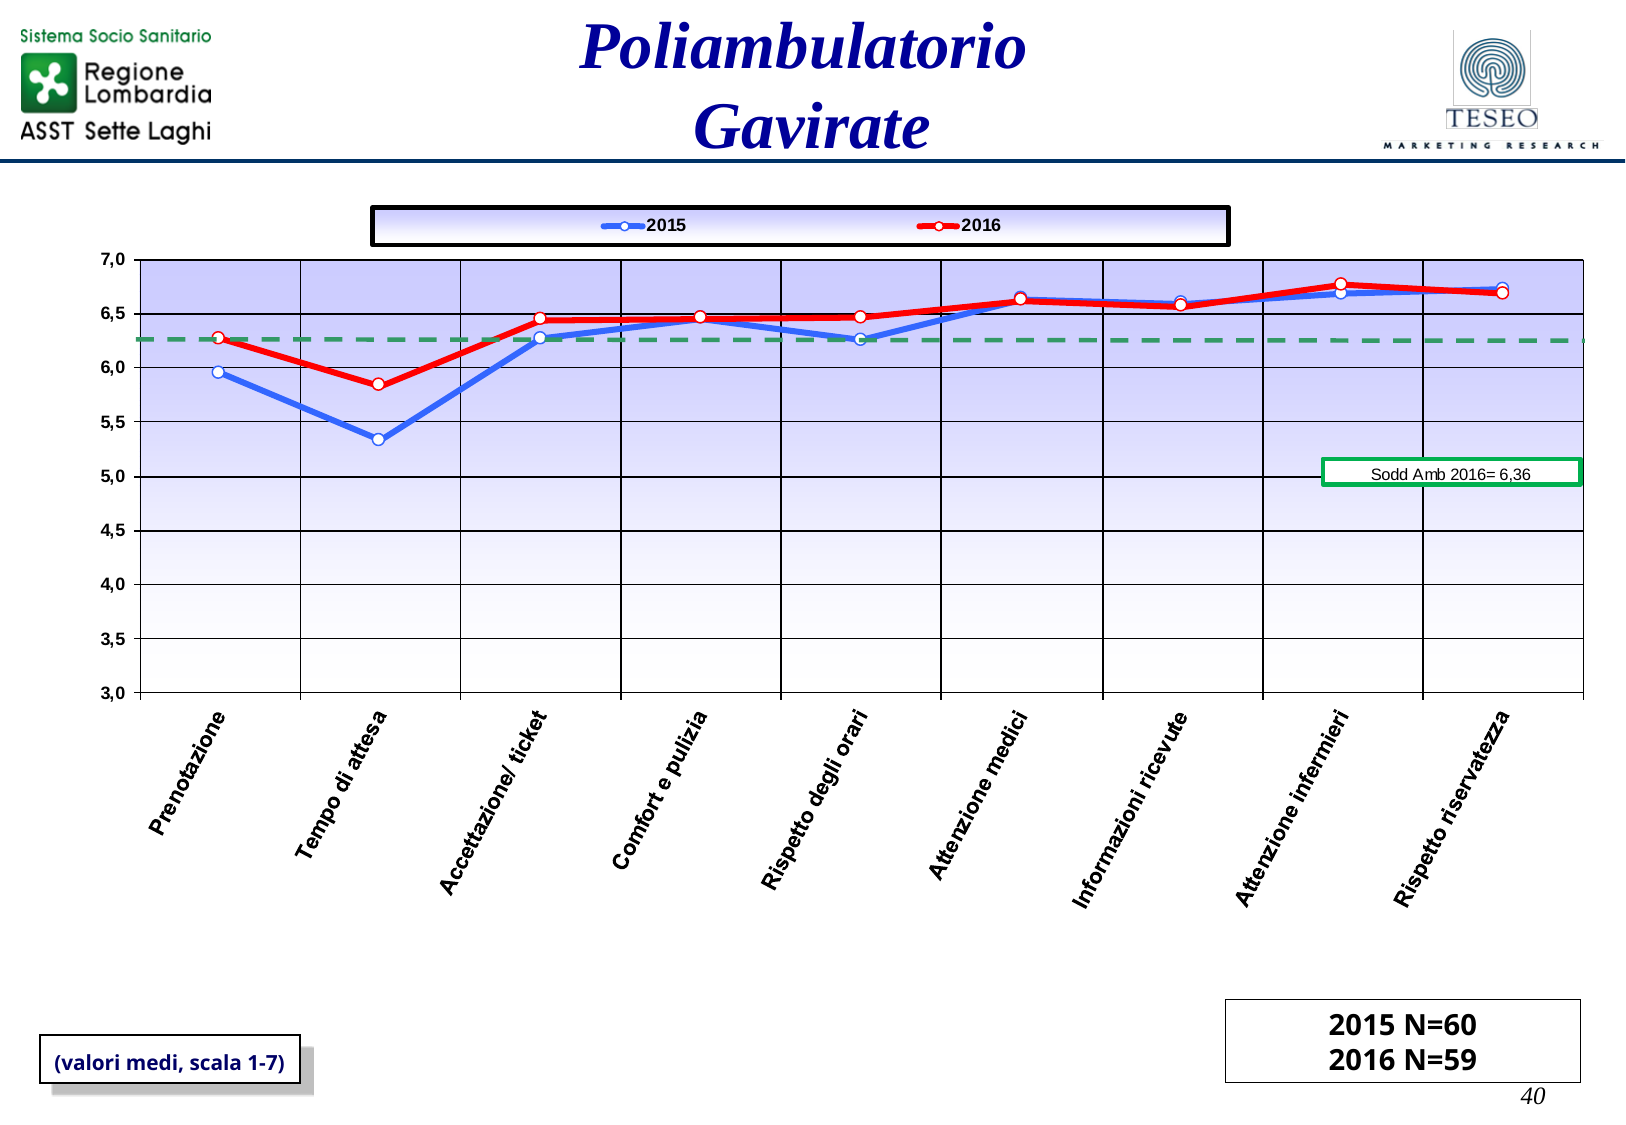

Poliambulatorio
Gavirate
2015 N=60
2016 N=59
(valori medi, scala 1-7)